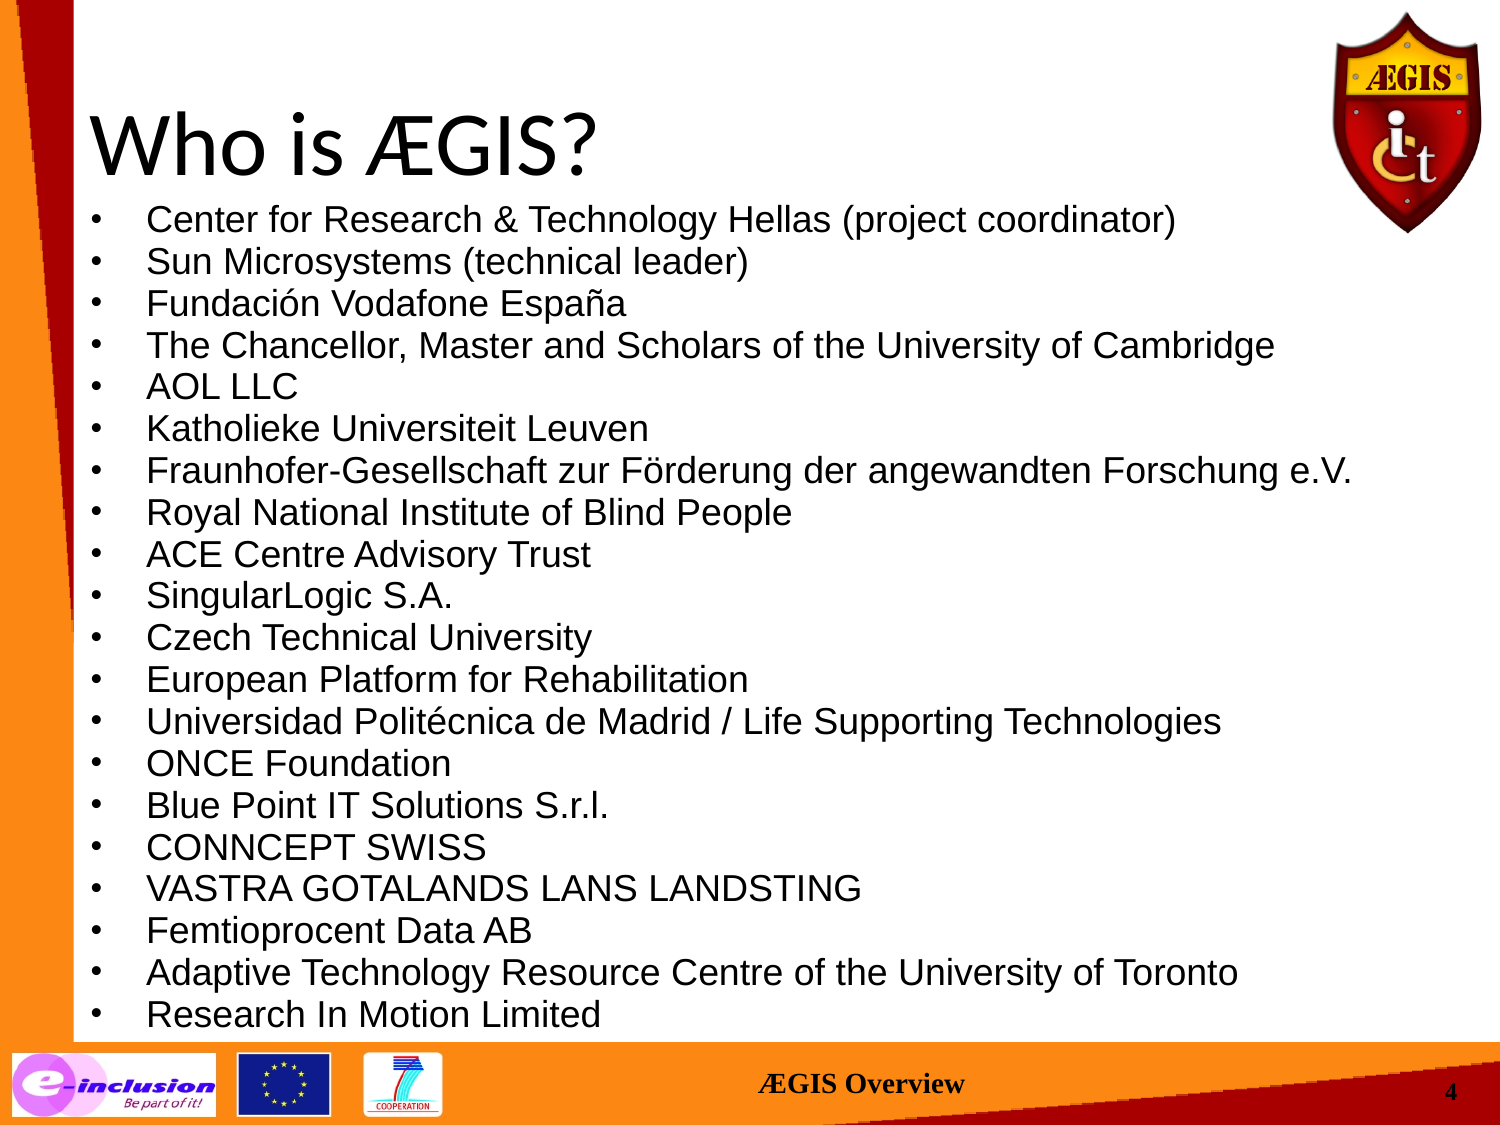

# Who is ÆGIS?
Center for Research & Technology Hellas (project coordinator)
Sun Microsystems (technical leader)
Fundación Vodafone España
The Chancellor, Master and Scholars of the University of Cambridge
AOL LLC
Katholieke Universiteit Leuven
Fraunhofer-Gesellschaft zur Förderung der angewandten Forschung e.V.
Royal National Institute of Blind People
ACE Centre Advisory Trust
SingularLogic S.A.
Czech Technical University
European Platform for Rehabilitation
Universidad Politécnica de Madrid / Life Supporting Technologies
ONCE Foundation
Blue Point IT Solutions S.r.l.
CONNCEPT SWISS
VASTRA GOTALANDS LANS LANDSTING
Femtioprocent Data AB
Adaptive Technology Resource Centre of the University of Toronto
Research In Motion Limited
4